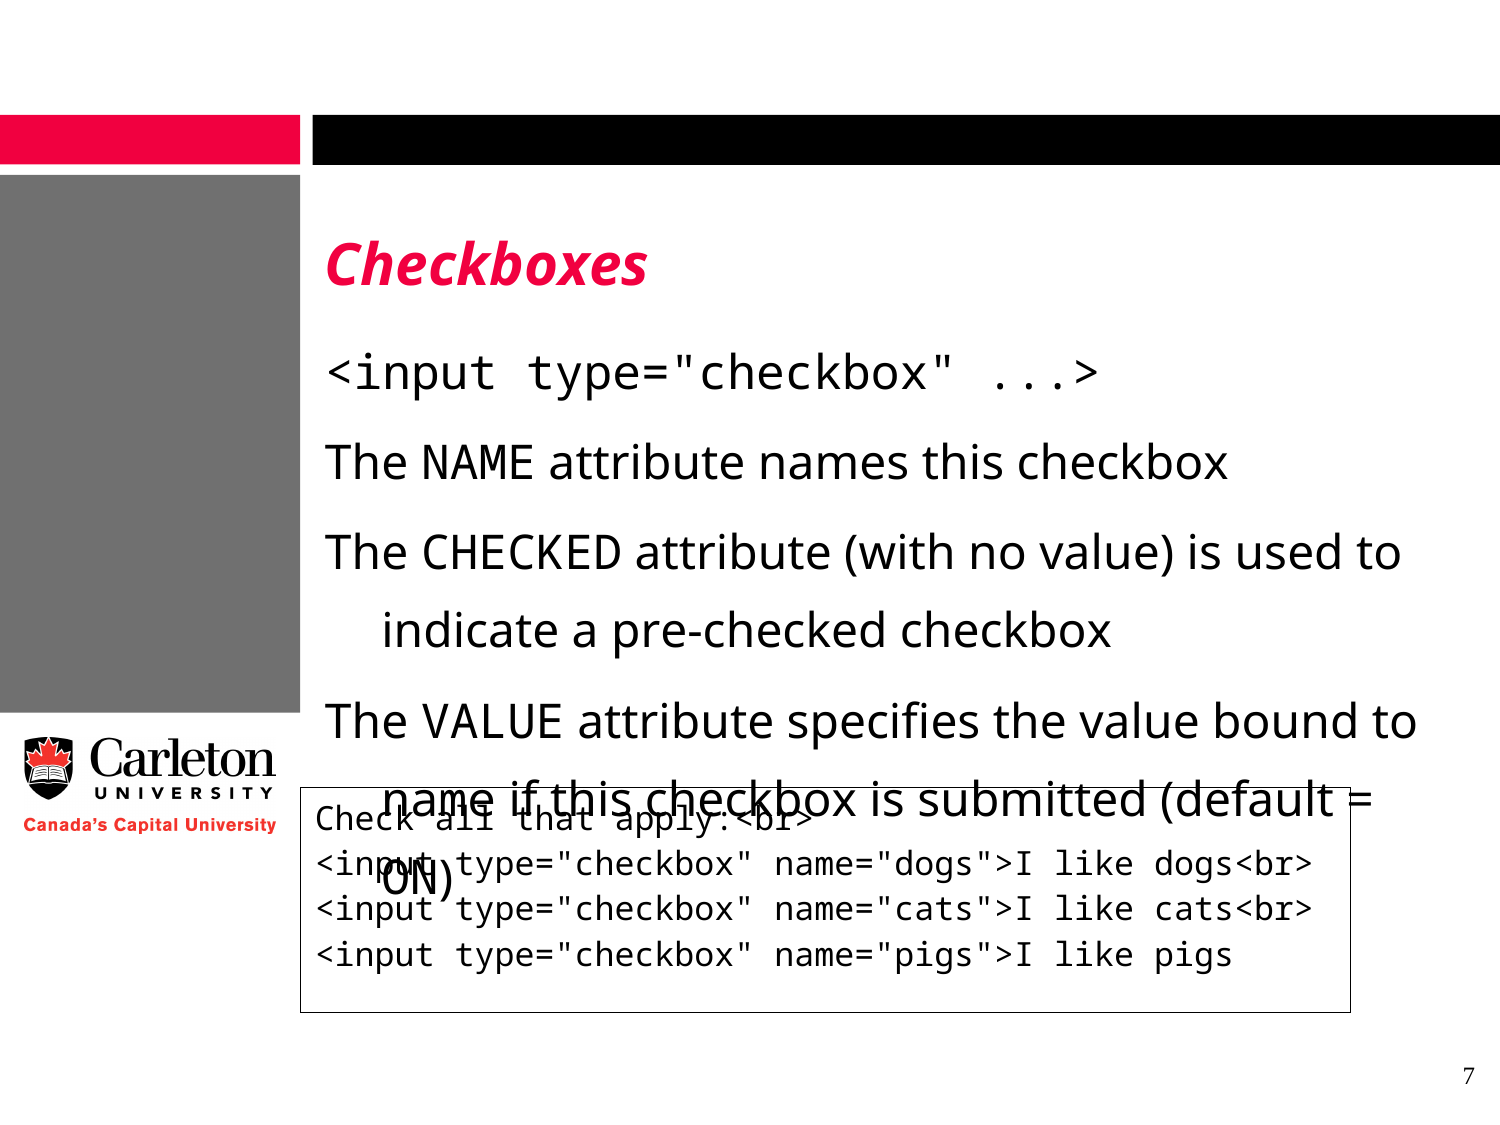

# Checkboxes
<input type="checkbox" ...>
The NAME attribute names this checkbox
The CHECKED attribute (with no value) is used to indicate a pre-checked checkbox
The VALUE attribute specifies the value bound to name if this checkbox is submitted (default = ON)
Check all that apply:<br>
<input type="checkbox" name="dogs">I like dogs<br>
<input type="checkbox" name="cats">I like cats<br>
<input type="checkbox" name="pigs">I like pigs
7